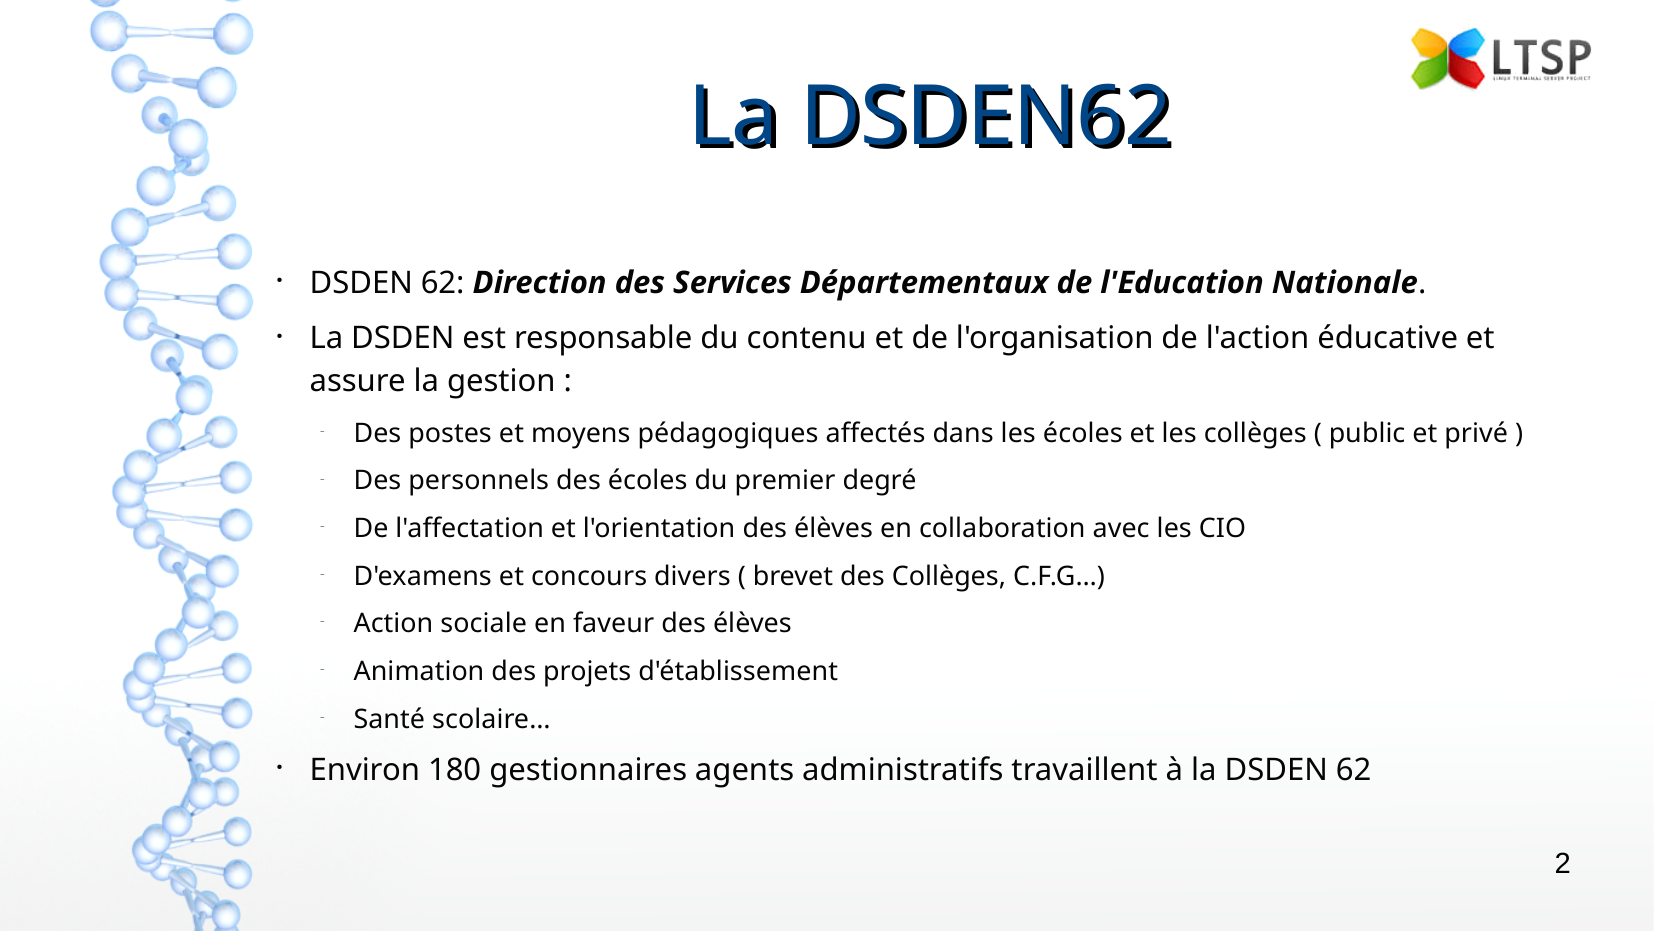

# La DSDEN62
DSDEN 62: Direction des Services Départementaux de l'Education Nationale.
La DSDEN est responsable du contenu et de l'organisation de l'action éducative et assure la gestion :
Des postes et moyens pédagogiques affectés dans les écoles et les collèges ( public et privé )
Des personnels des écoles du premier degré
De l'affectation et l'orientation des élèves en collaboration avec les CIO
D'examens et concours divers ( brevet des Collèges, C.F.G…)
Action sociale en faveur des élèves
Animation des projets d'établissement
Santé scolaire…
Environ 180 gestionnaires agents administratifs travaillent à la DSDEN 62
2